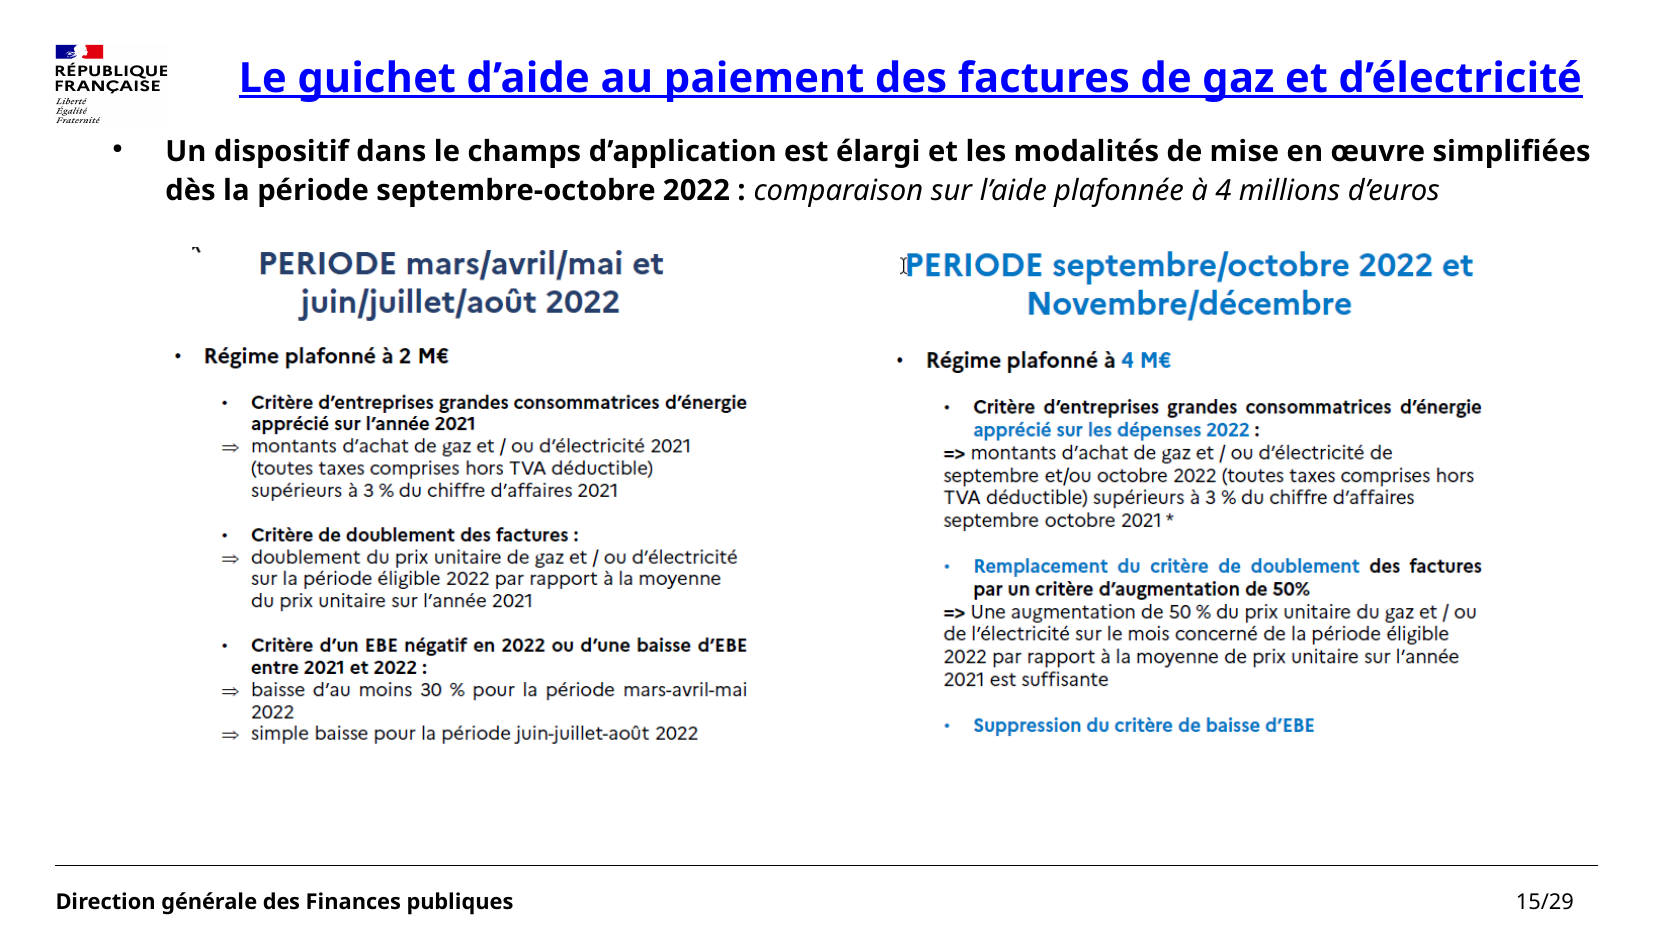

Le guichet d’aide au paiement des factures de gaz et d’électricité
# Un dispositif dans le champs d’application est élargi et les modalités de mise en œuvre simplifiées dès la période septembre-octobre 2022 : comparaison sur l’aide plafonnée à 4 millions d’euros